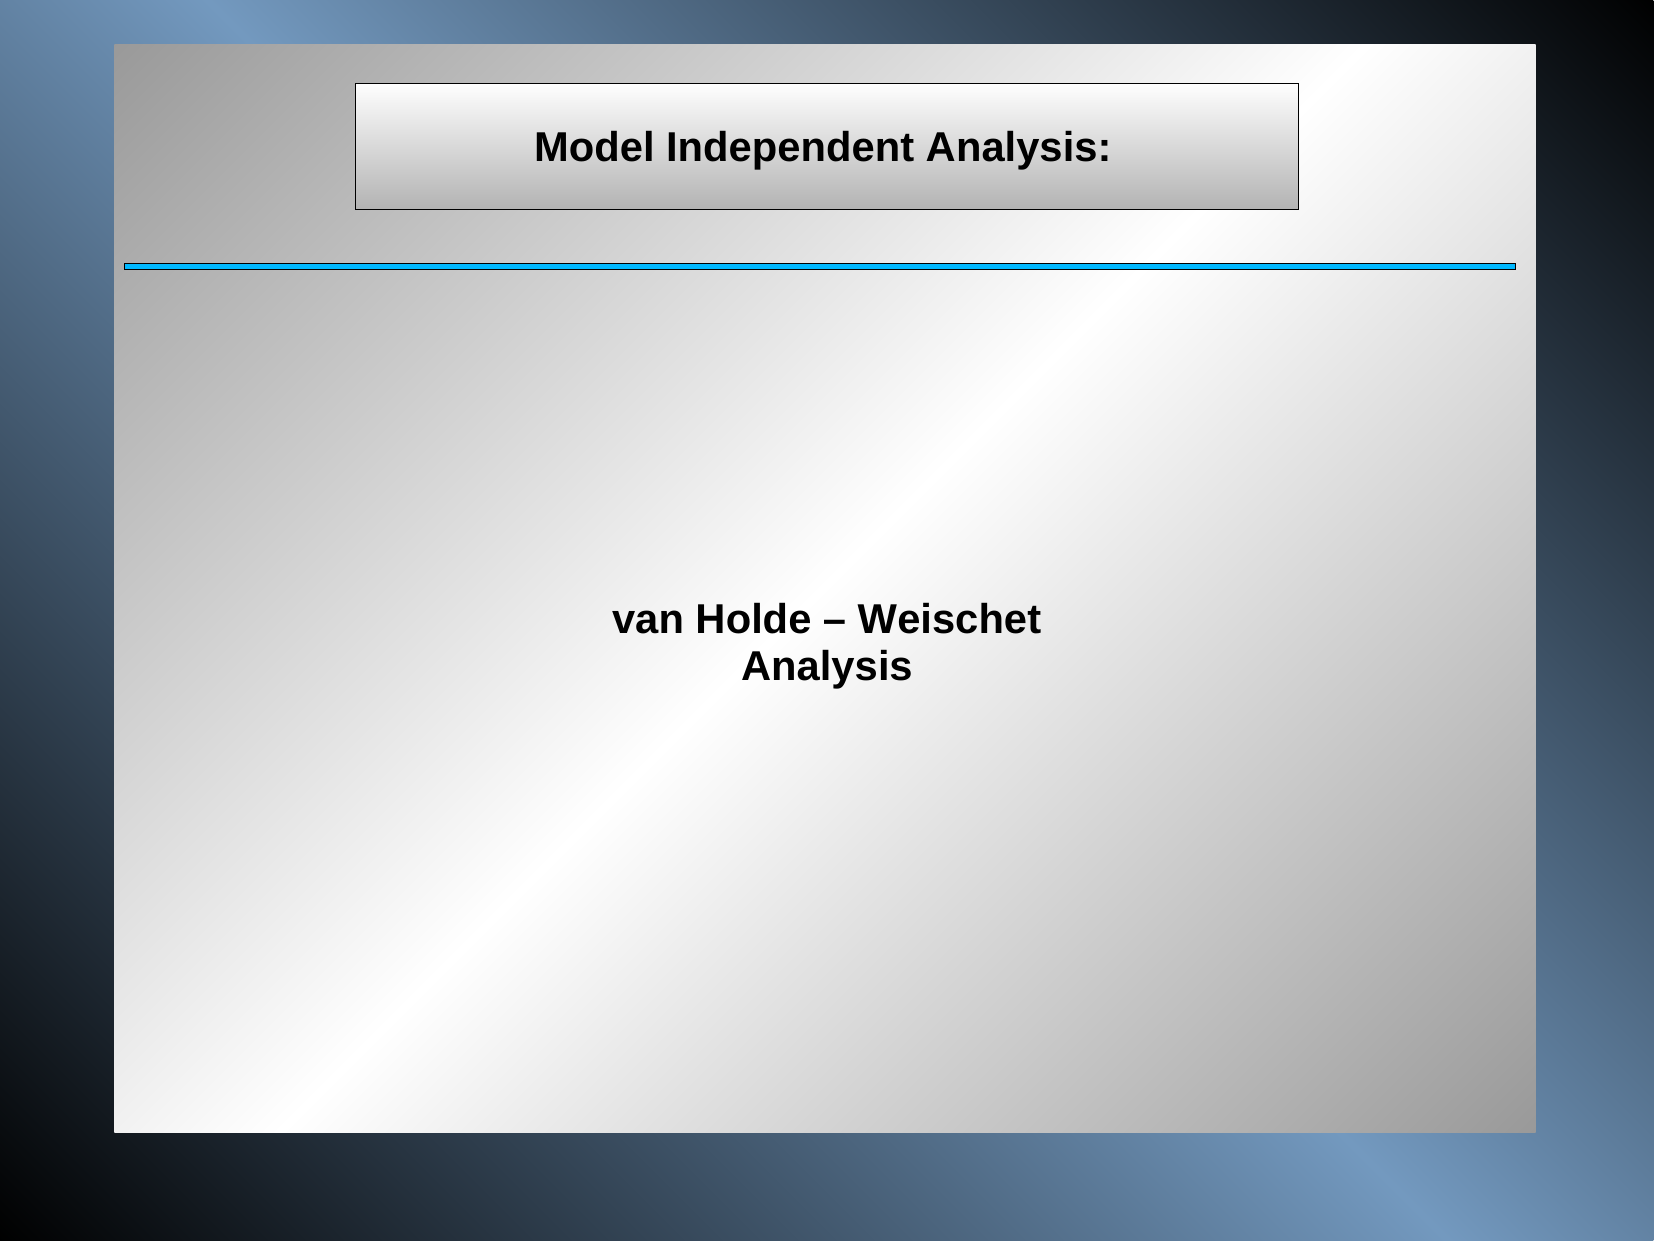

Model Independent Analysis:
van Holde – Weischet Analysis